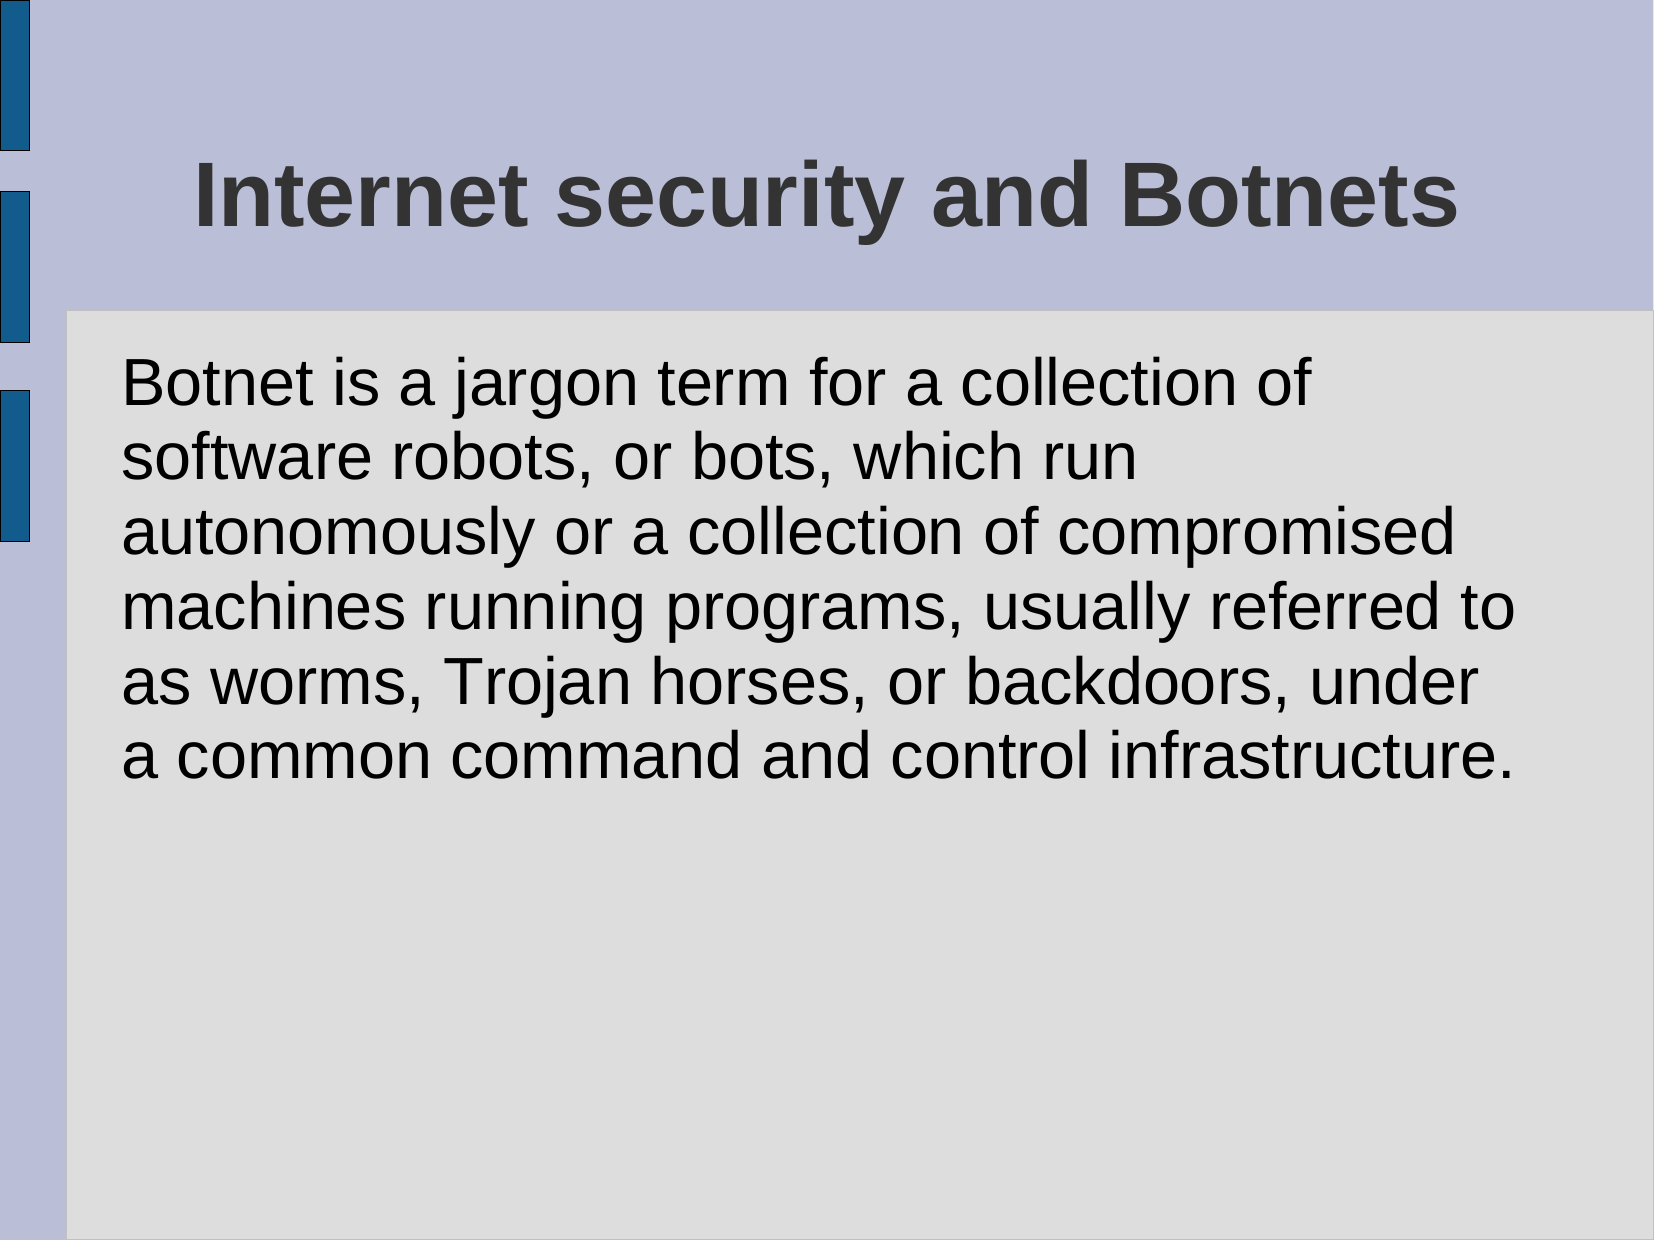

# Internet security and Botnets
Botnet is a jargon term for a collection of software robots, or bots, which run autonomously or a collection of compromised machines running programs, usually referred to as worms, Trojan horses, or backdoors, under a common command and control infrastructure.